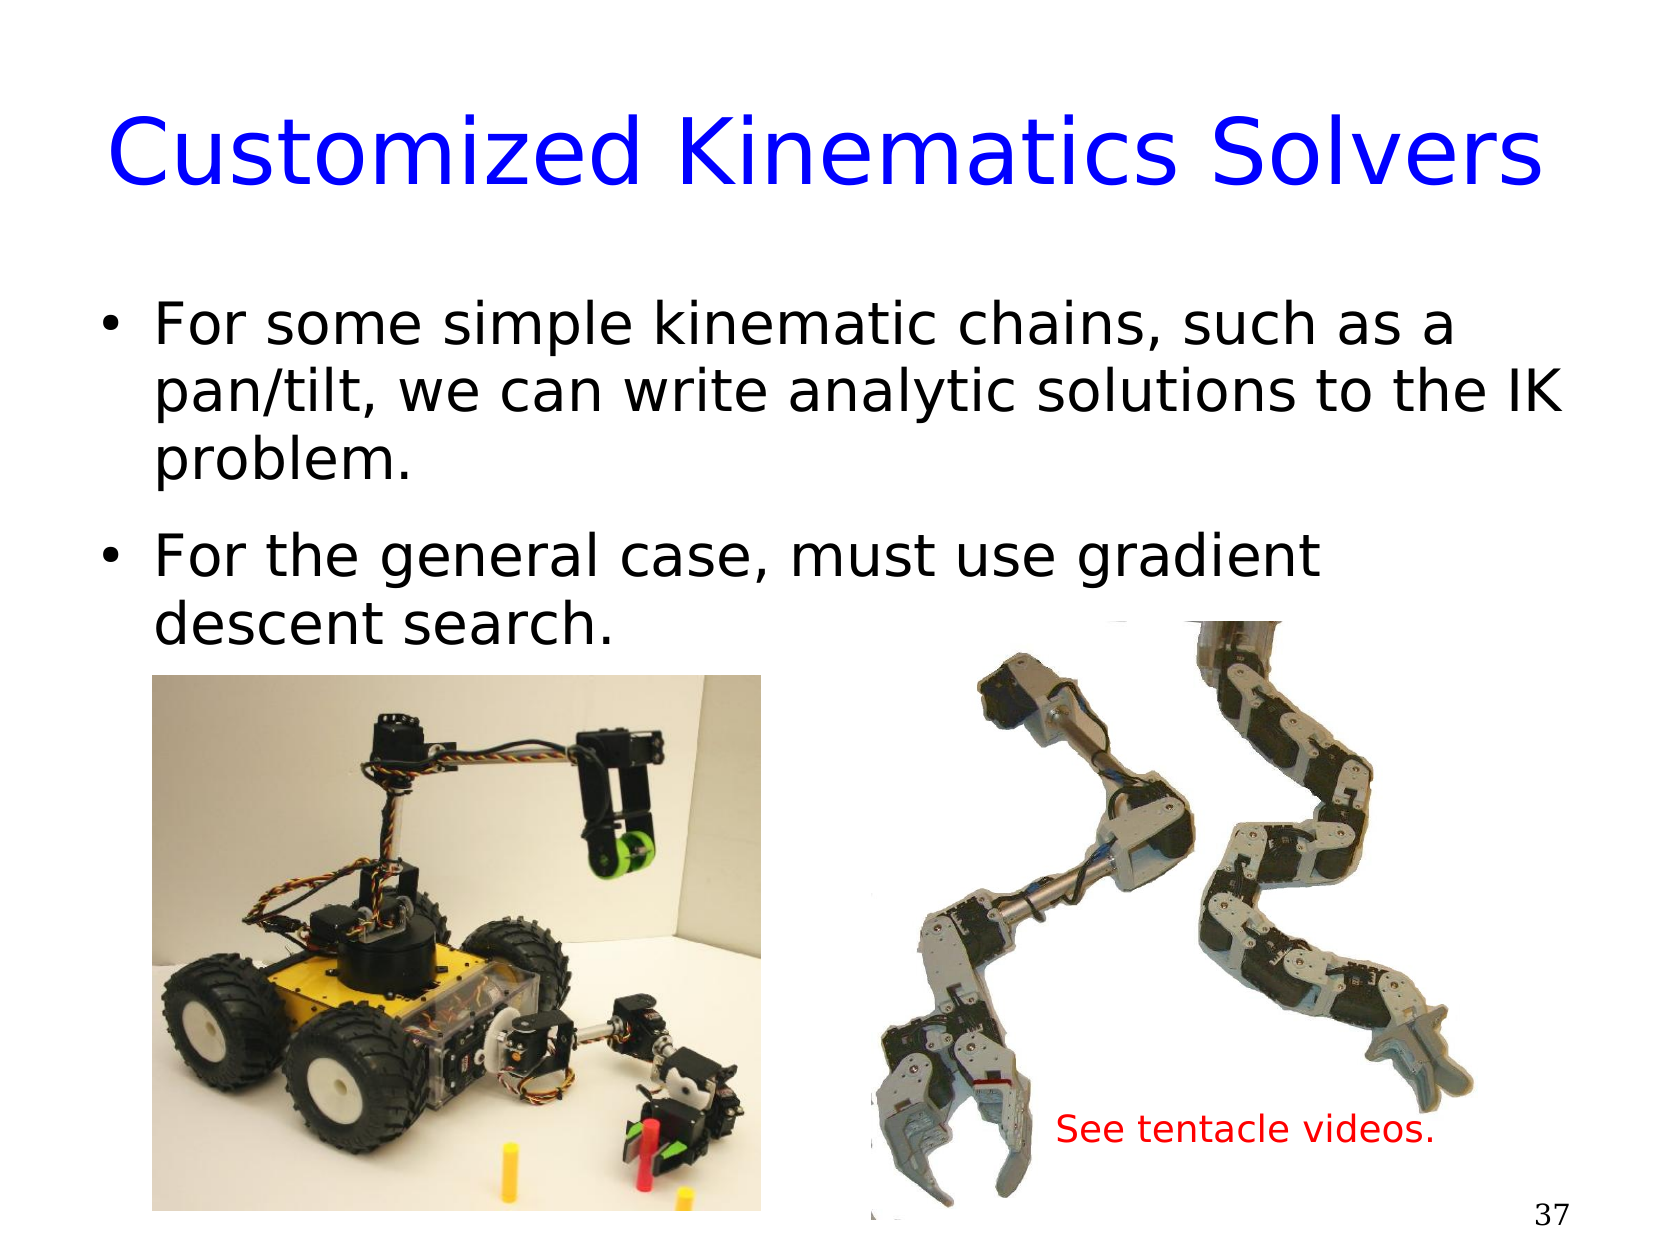

# Customized Kinematics Solvers
For some simple kinematic chains, such as a pan/tilt, we can write analytic solutions to the IK problem.
For the general case, must use gradient descent search.
See tentacle videos.
37